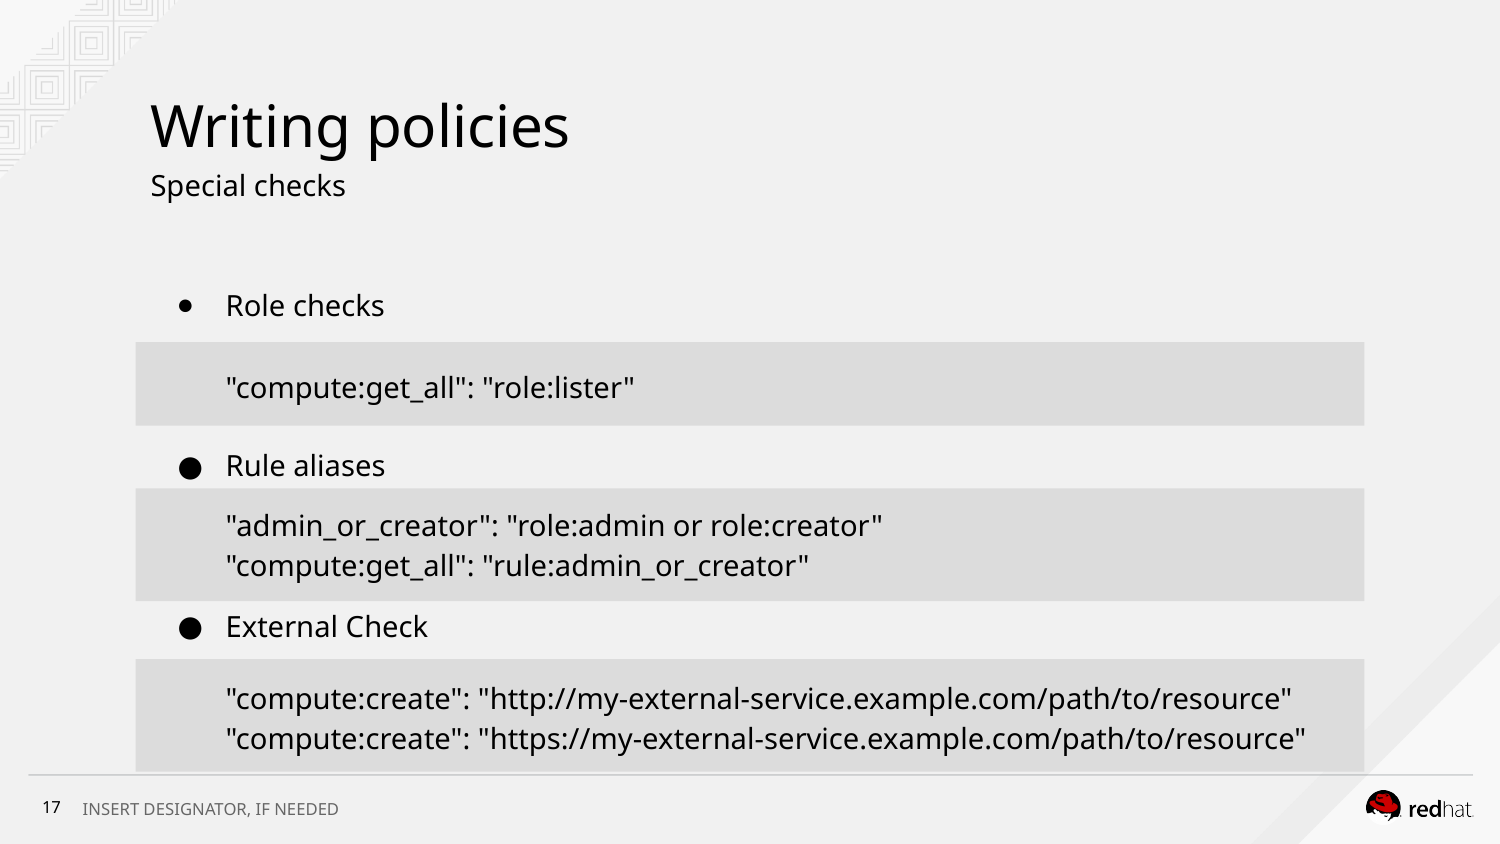

# Writing policies
Special checks
Role checks
Rule aliases
External Check
"compute:get_all": "role:lister"
"admin_or_creator": "role:admin or role:creator"
	"compute:get_all": "rule:admin_or_creator"
"compute:create": "http://my-external-service.example.com/path/to/resource"
"compute:create": "https://my-external-service.example.com/path/to/resource"